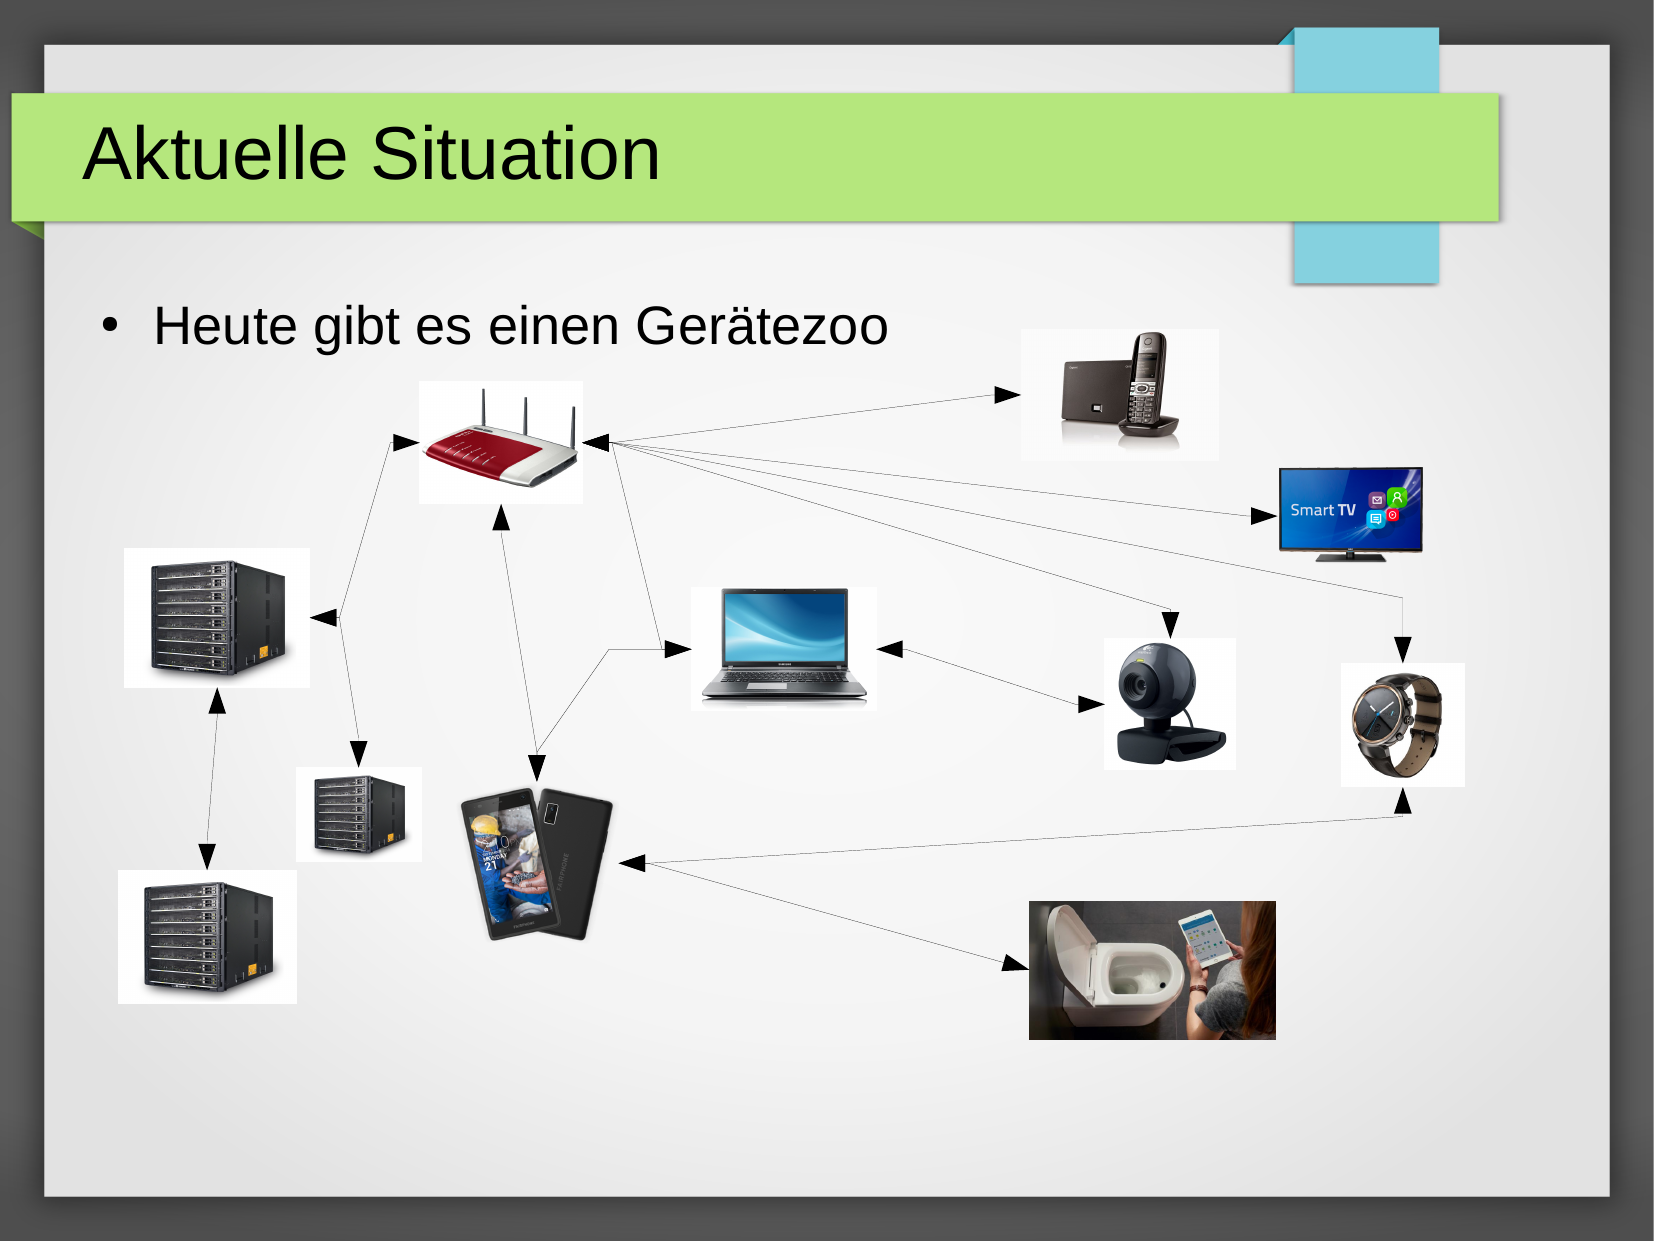

# Aktuelle Situation
Heute gibt es einen Gerätezoo